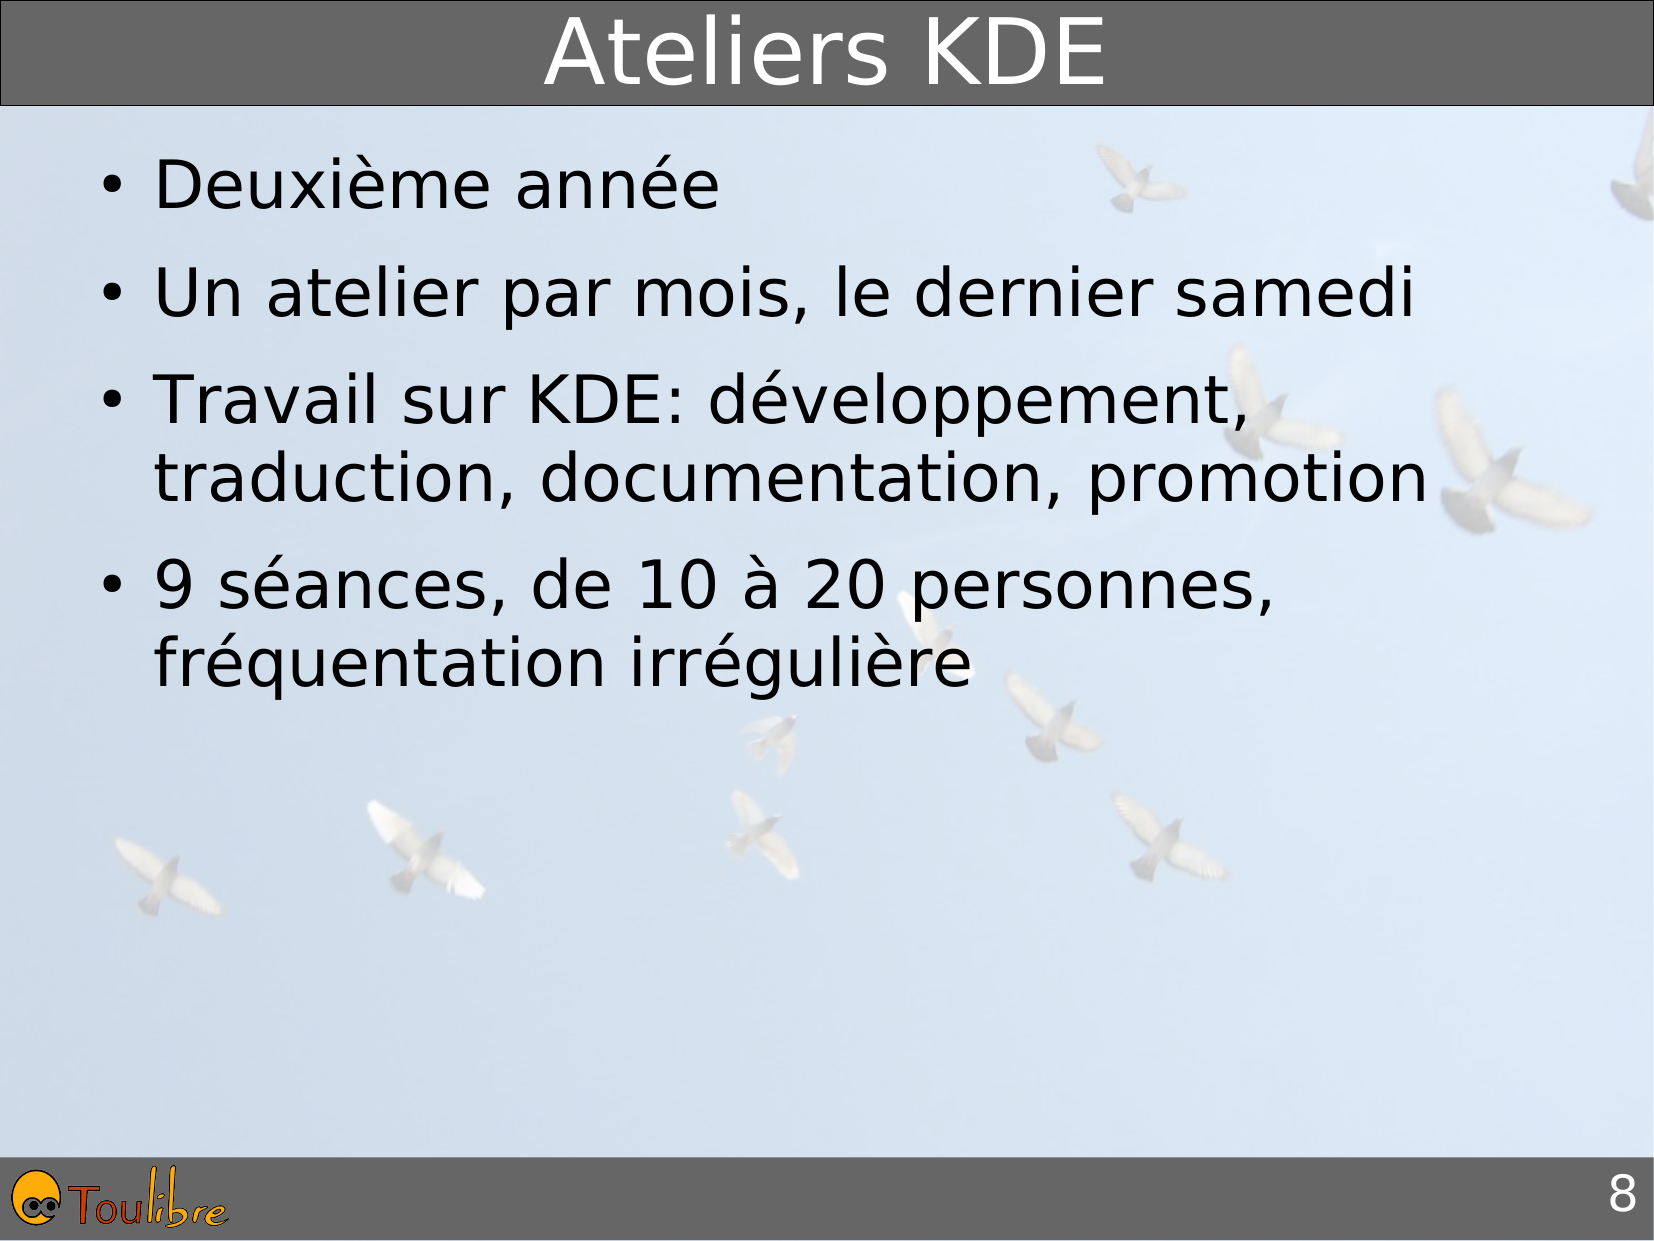

# Ateliers KDE
Deuxième année
Un atelier par mois, le dernier samedi
Travail sur KDE: développement, traduction, documentation, promotion
9 séances, de 10 à 20 personnes, fréquentation irrégulière